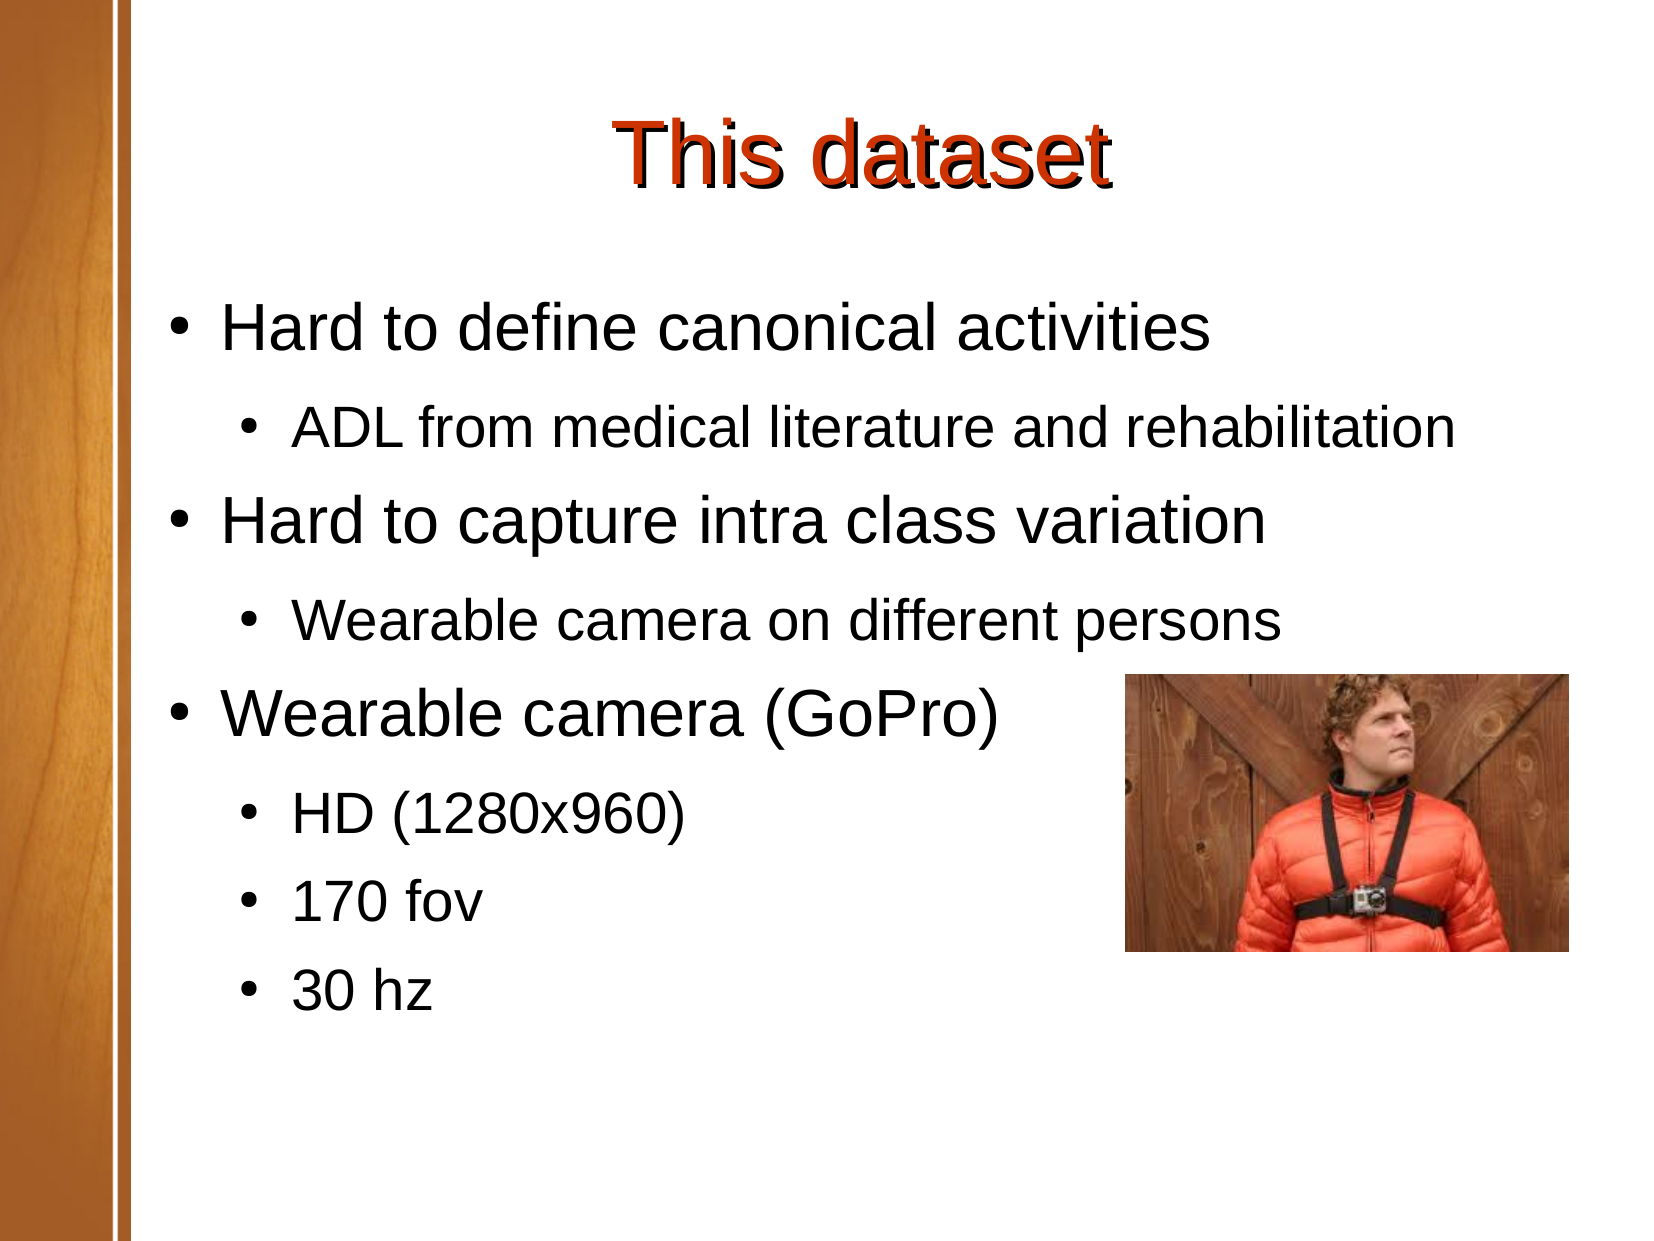

# This dataset
Hard to define canonical activities
ADL from medical literature and rehabilitation
Hard to capture intra class variation
Wearable camera on different persons
Wearable camera (GoPro)
HD (1280x960)
170 fov
30 hz